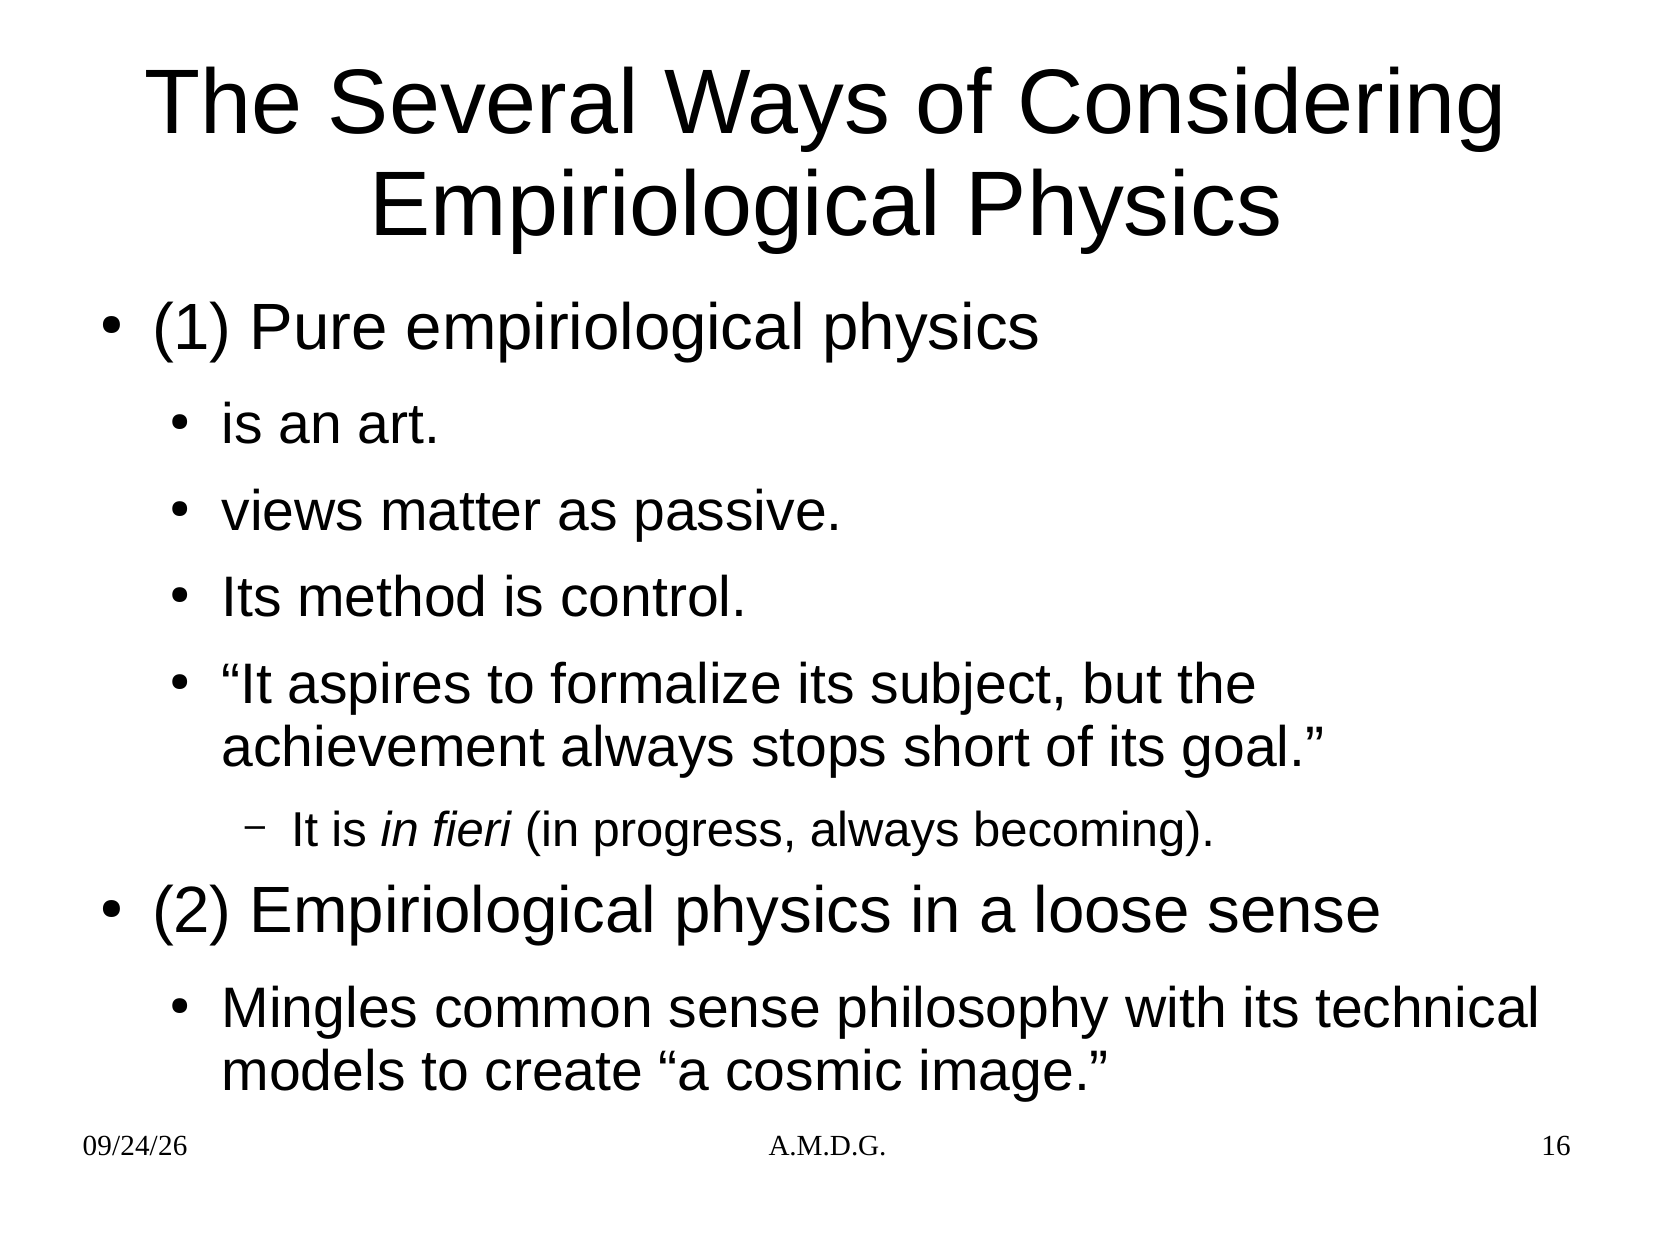

# The Several Ways of Considering Empiriological Physics
(1) Pure empiriological physics
is an art.
views matter as passive.
Its method is control.
“It aspires to formalize its subject, but the achievement always stops short of its goal.”
It is in fieri (in progress, always becoming).
(2) Empiriological physics in a loose sense
Mingles common sense philosophy with its technical models to create “a cosmic image.”
`
A.M.D.G.
16